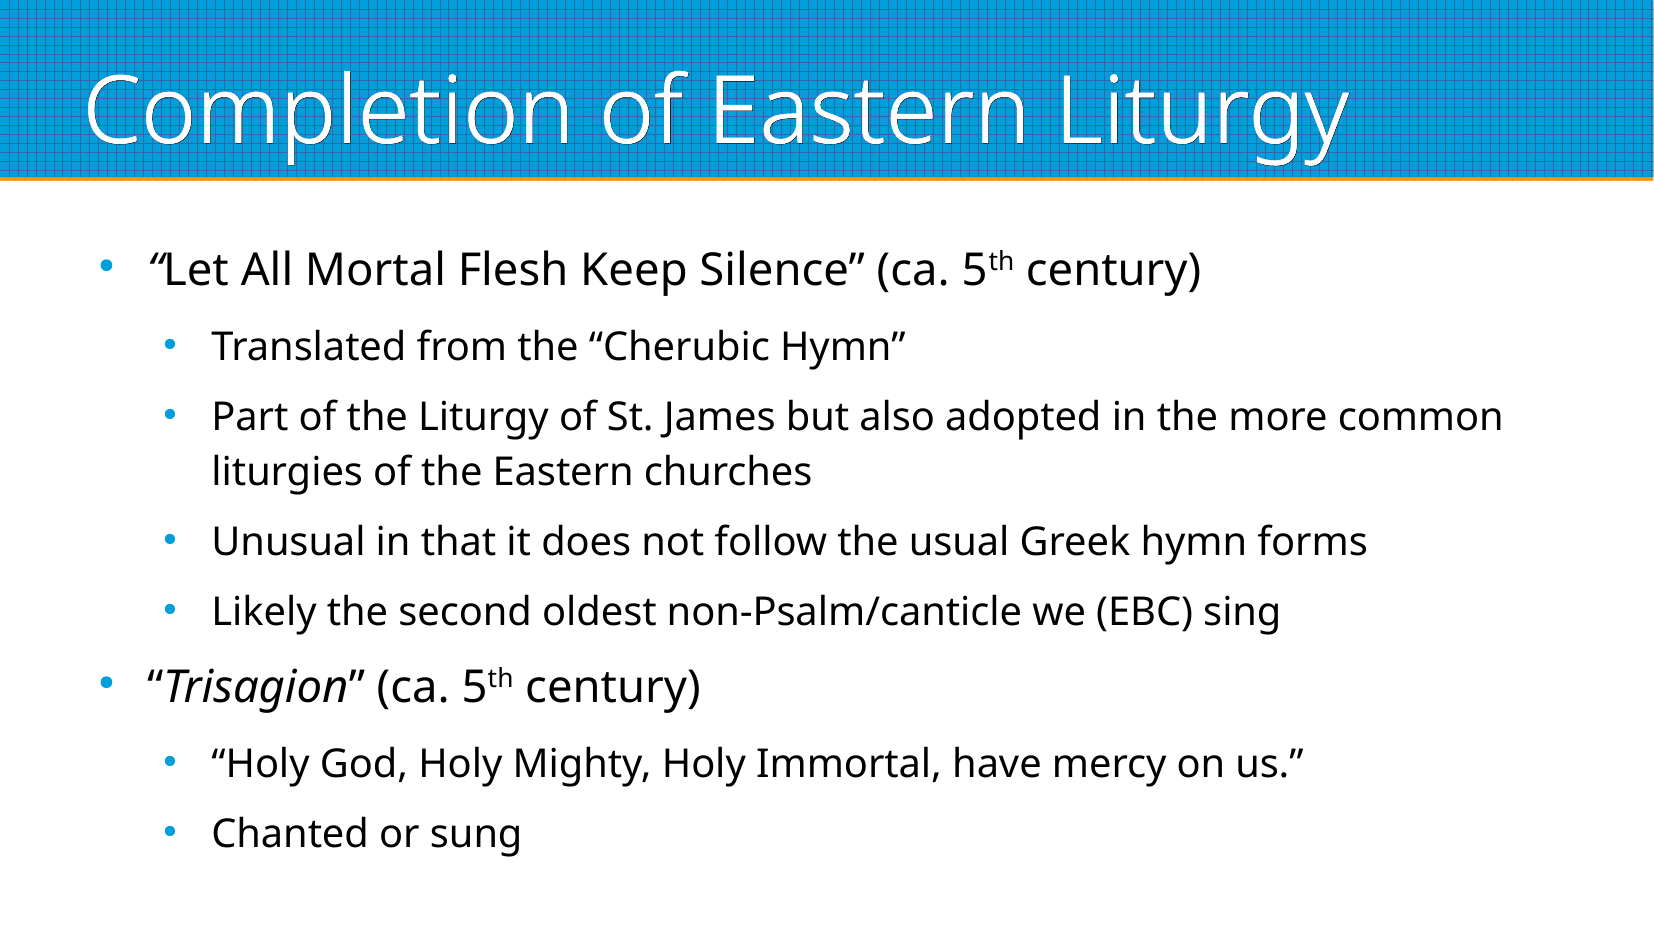

# Completion of Eastern Liturgy
“Let All Mortal Flesh Keep Silence” (ca. 5th century)
Translated from the “Cherubic Hymn”
Part of the Liturgy of St. James but also adopted in the more common liturgies of the Eastern churches
Unusual in that it does not follow the usual Greek hymn forms
Likely the second oldest non-Psalm/canticle we (EBC) sing
“Trisagion” (ca. 5th century)
“Holy God, Holy Mighty, Holy Immortal, have mercy on us.”
Chanted or sung